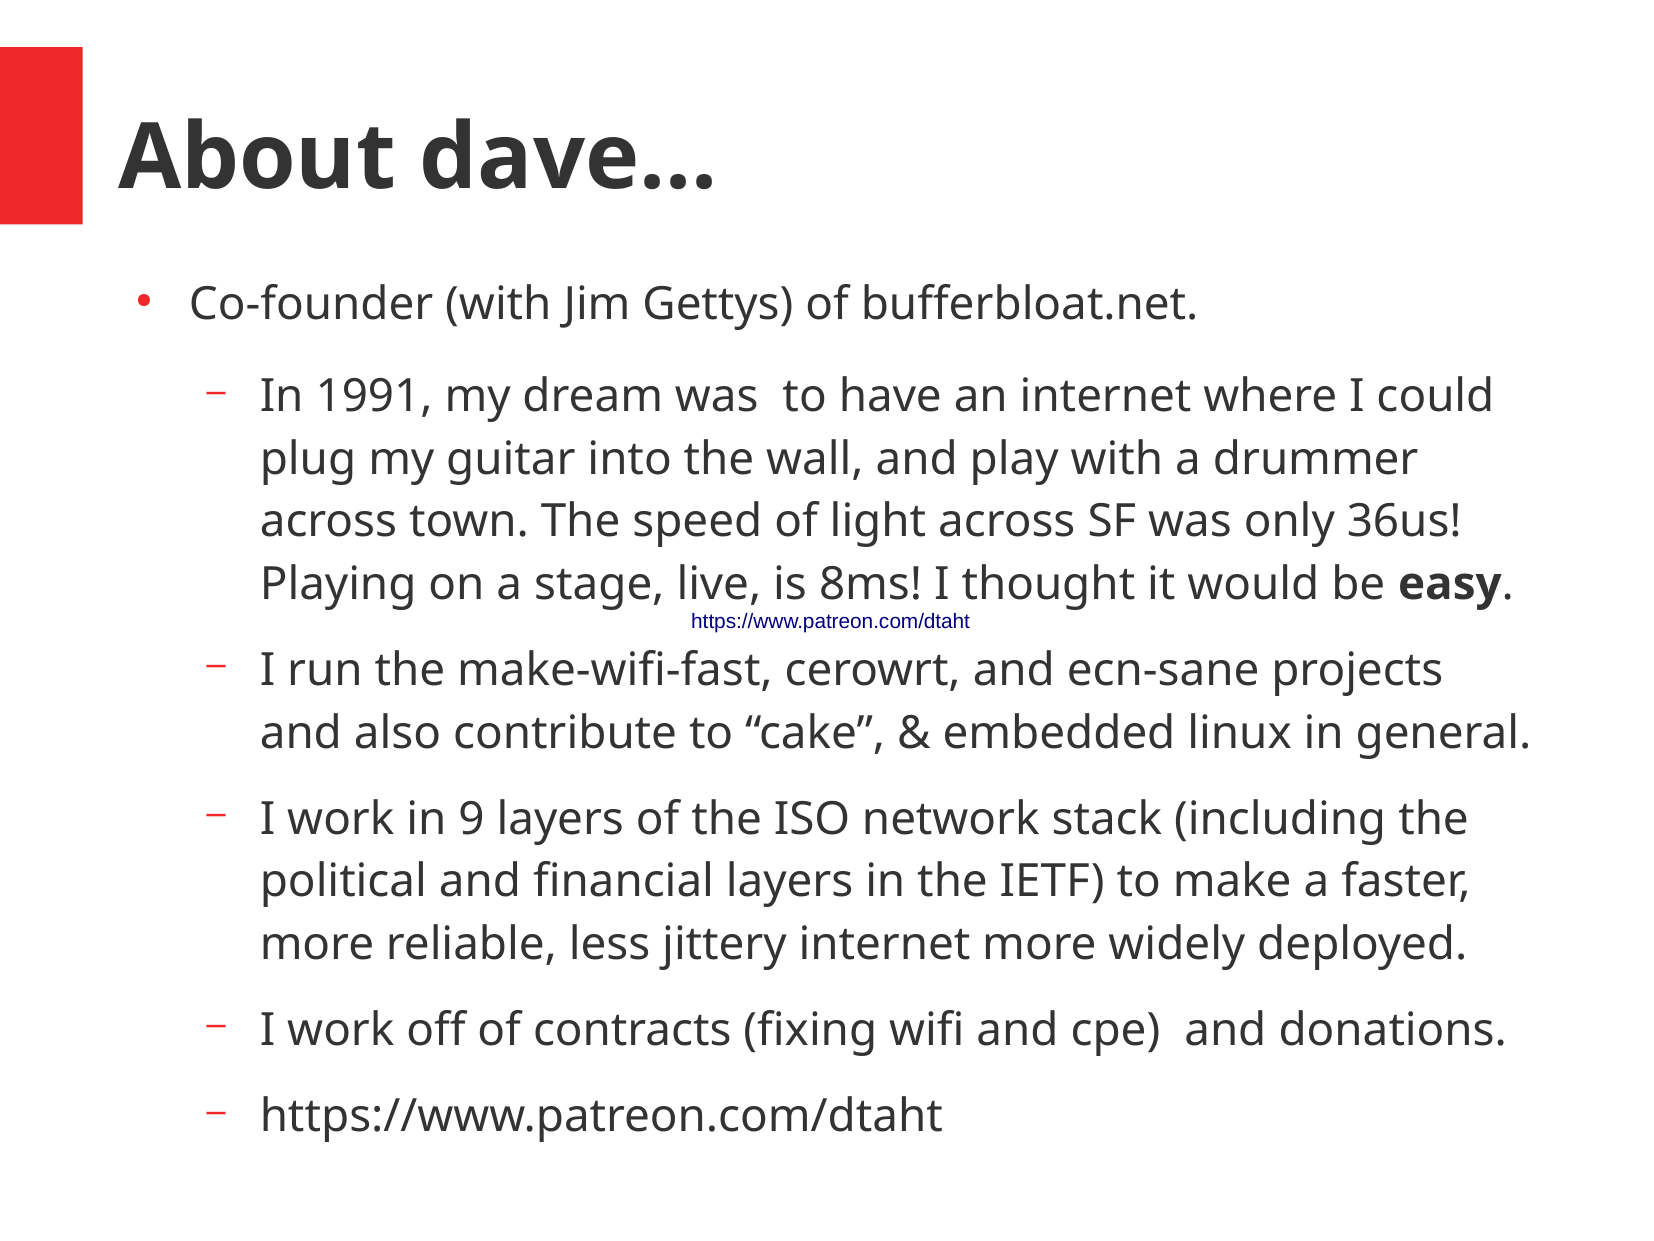

# About dave...
Co-founder (with Jim Gettys) of bufferbloat.net.
In 1991, my dream was to have an internet where I could plug my guitar into the wall, and play with a drummer across town. The speed of light across SF was only 36us! Playing on a stage, live, is 8ms! I thought it would be easy.
I run the make-wifi-fast, cerowrt, and ecn-sane projects and also contribute to “cake”, & embedded linux in general.
I work in 9 layers of the ISO network stack (including the political and financial layers in the IETF) to make a faster, more reliable, less jittery internet more widely deployed.
I work off of contracts (fixing wifi and cpe) and donations.
https://www.patreon.com/dtaht
https://www.patreon.com/dtaht